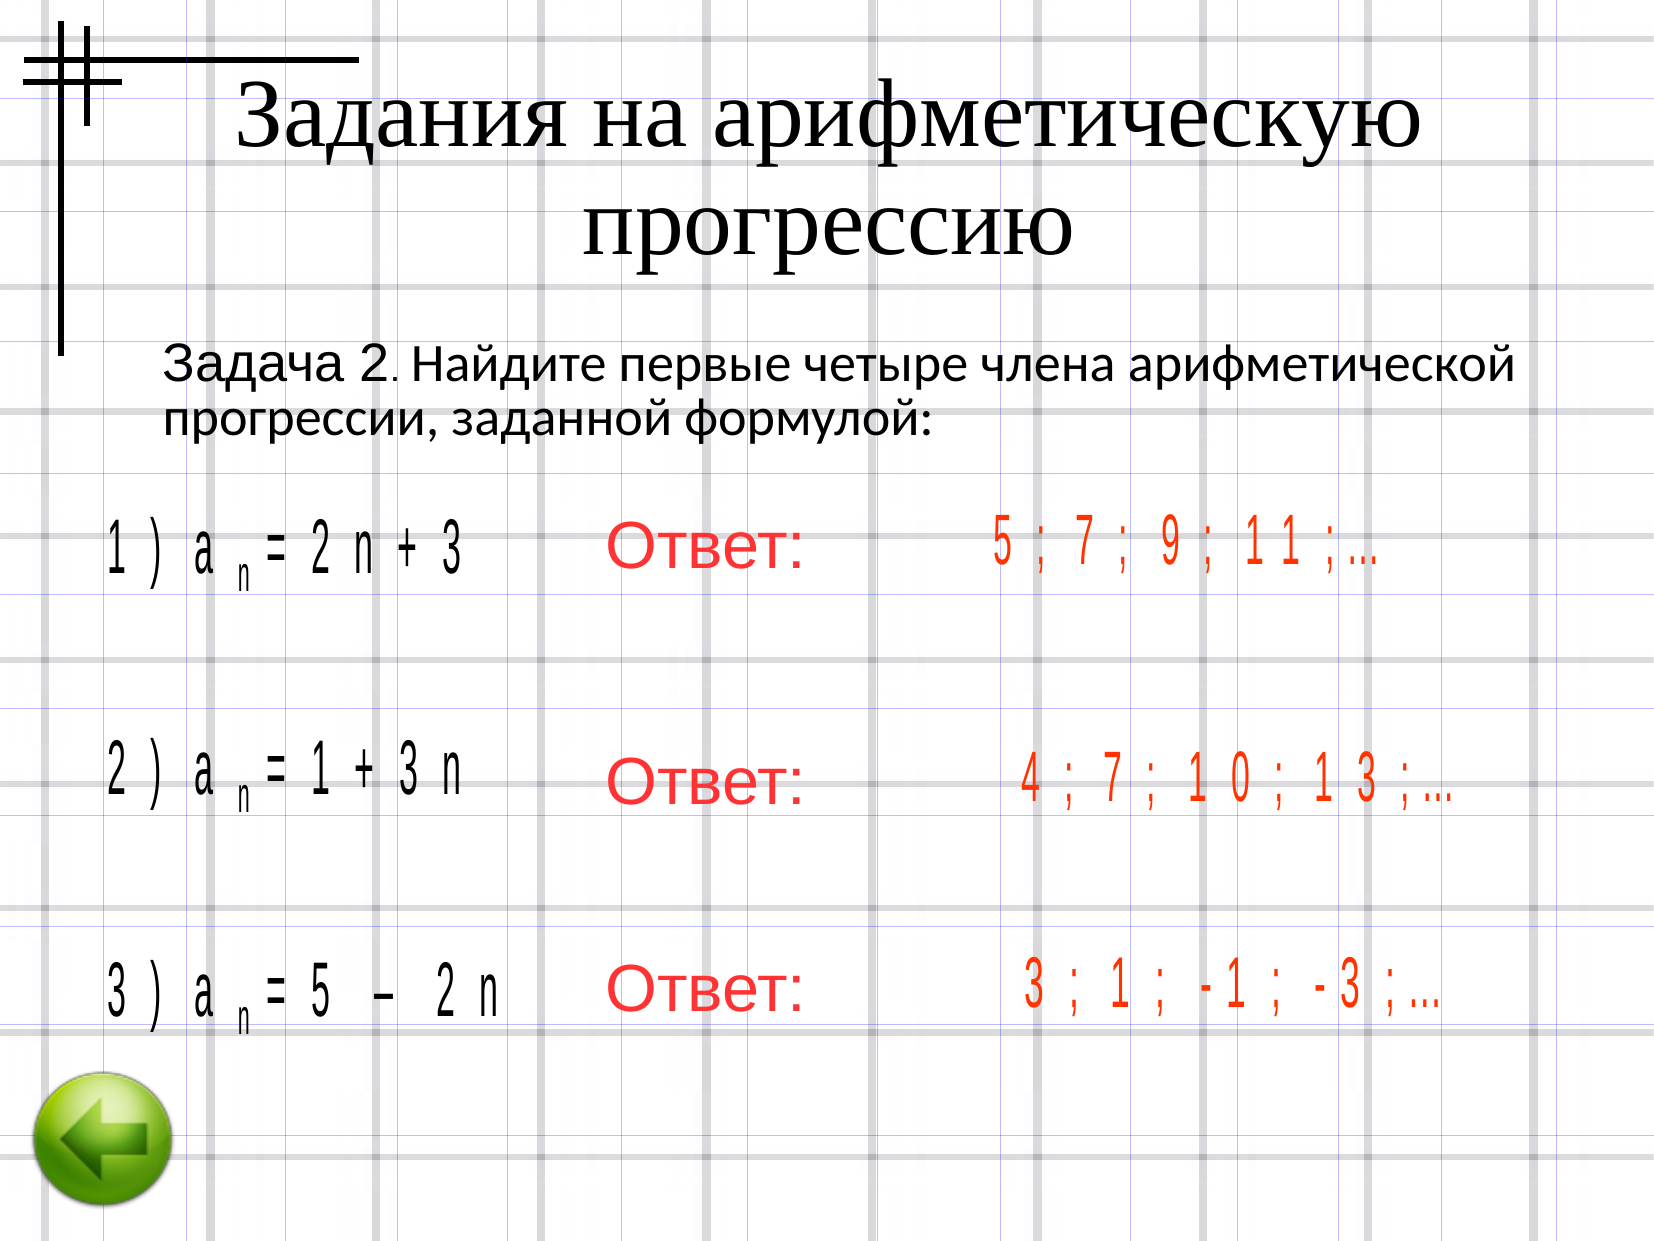

# Задания на арифметическую прогрессию
Задача 2. Найдите первые четыре члена арифметической прогрессии, заданной формулой:
Ответ:
Ответ:
Ответ: